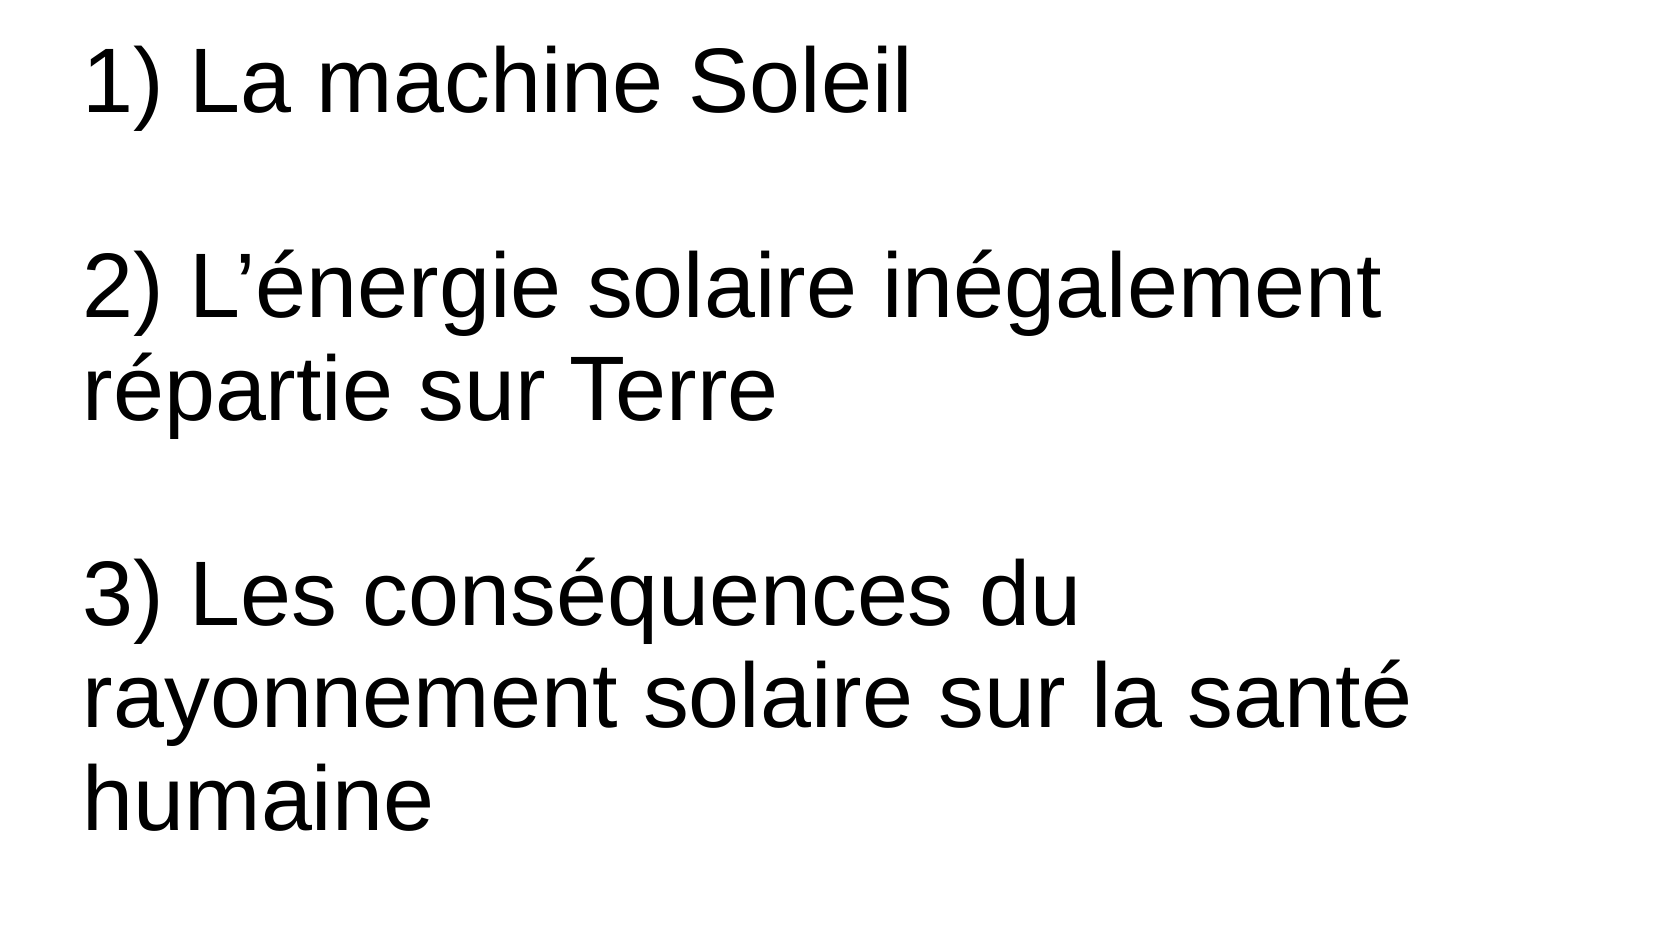

# 1) La machine Soleil 2) L’énergie solaire inégalement répartie sur Terre 3) Les conséquences du rayonnement solaire sur la santé humaine